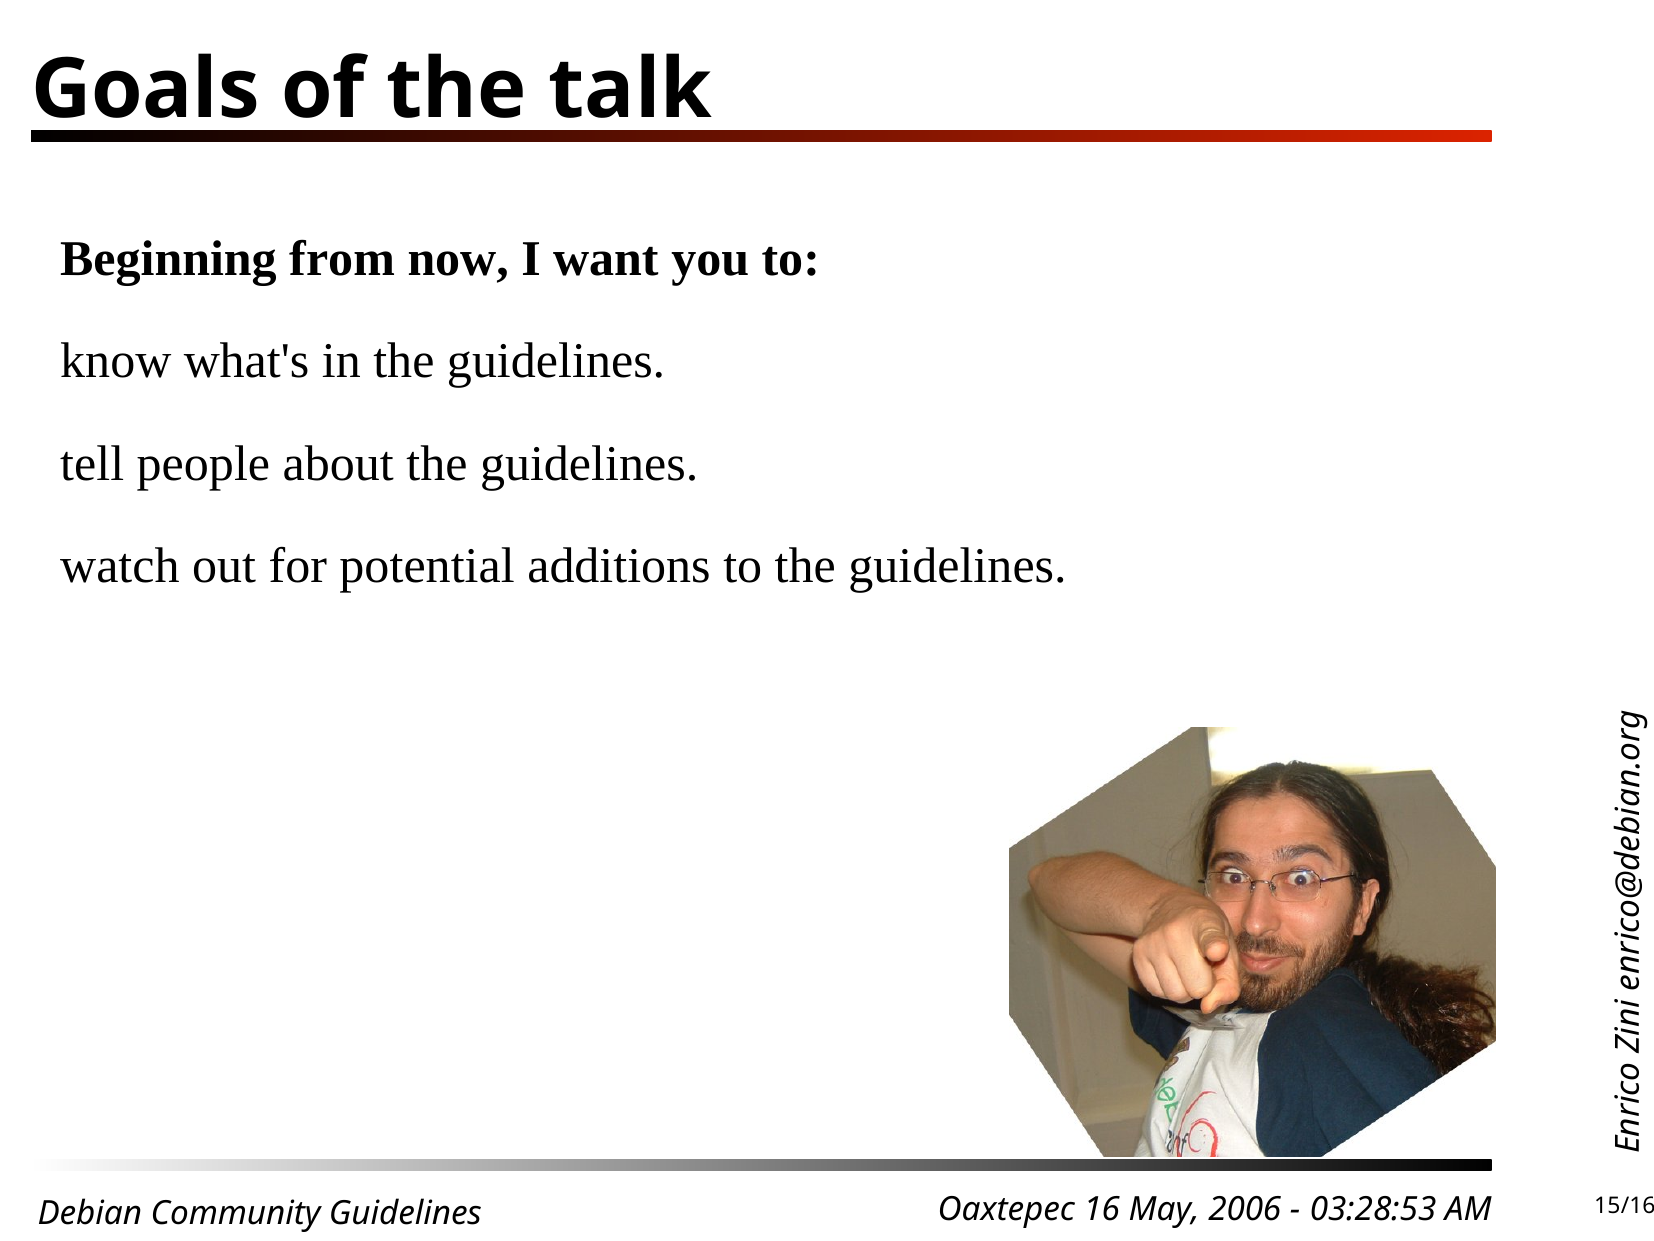

Goals of the talk
Beginning from now, I want you to:
know what's in the guidelines.
tell people about the guidelines.
watch out for potential additions to the guidelines.